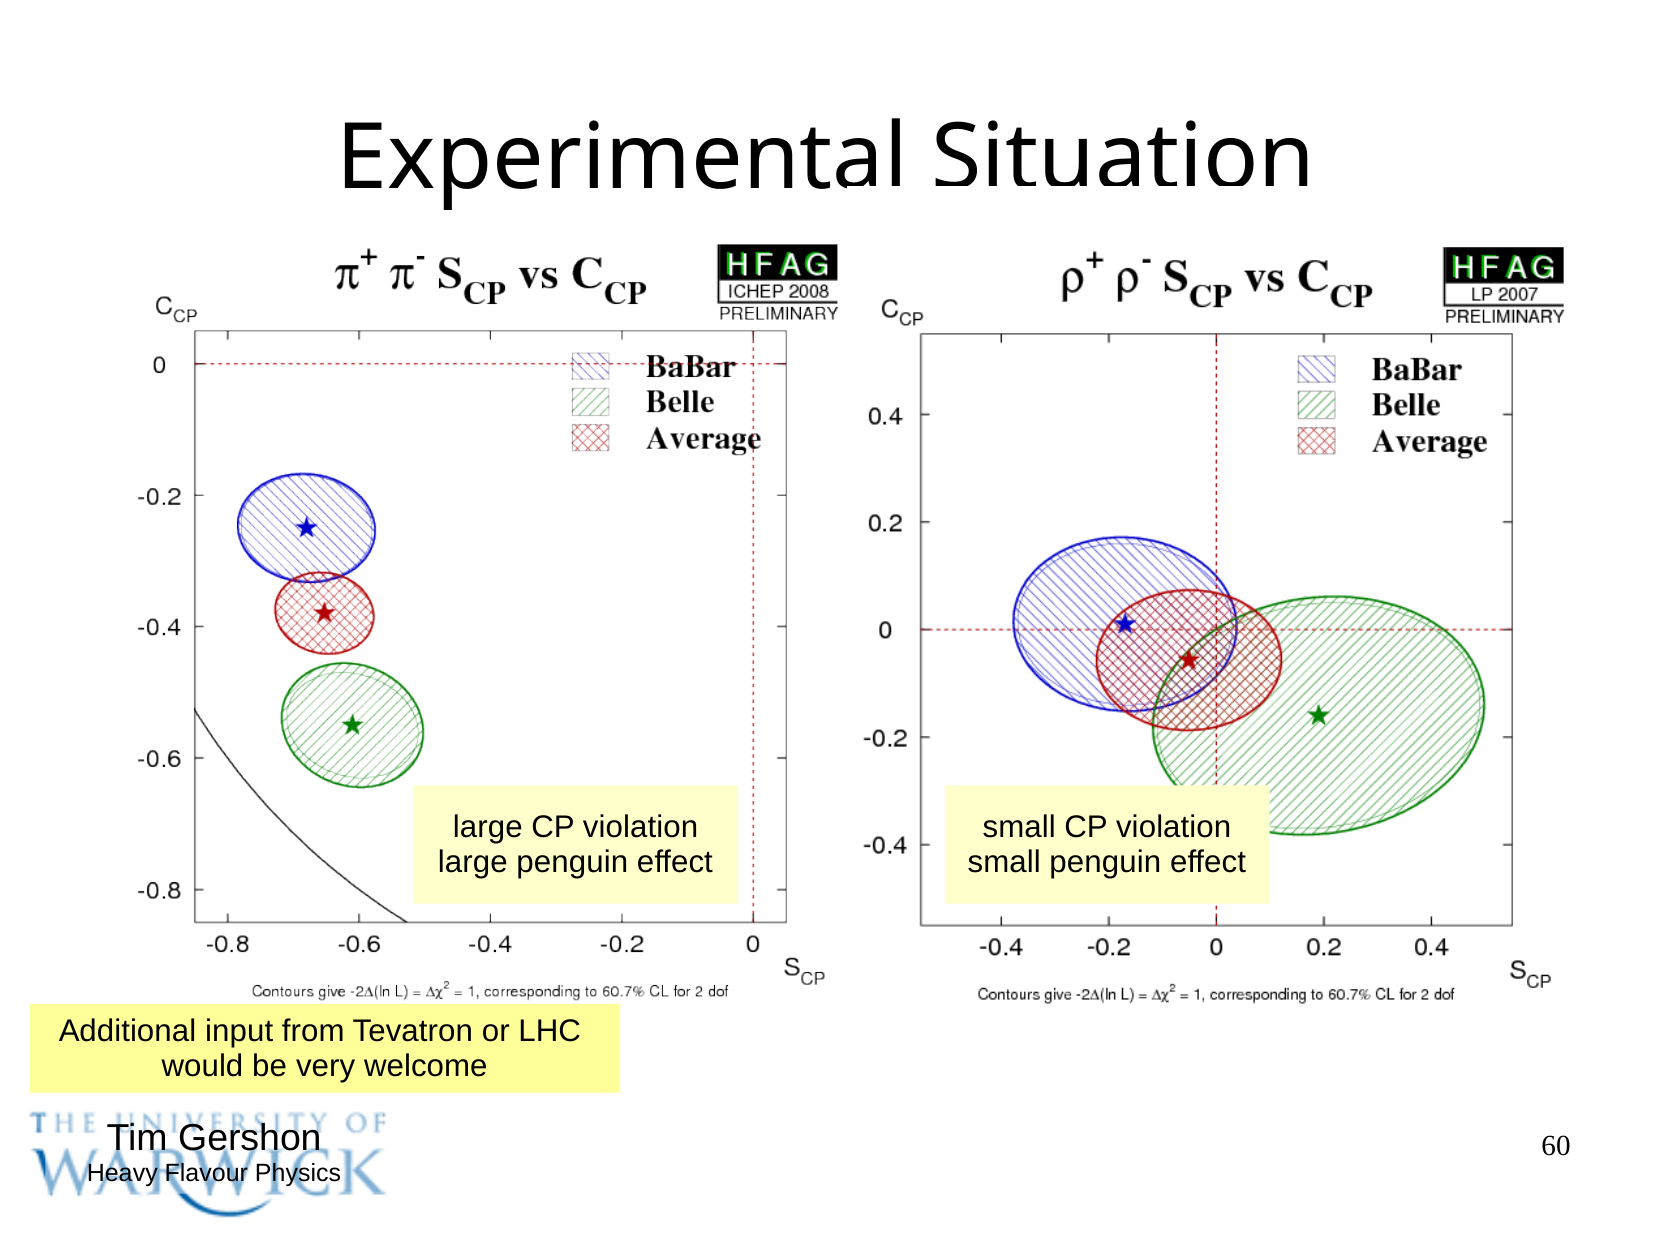

# Experimental Situation
large CP violation
large penguin effect
small CP violation
small penguin effect
Additional input from Tevatron or LHC
would be very welcome
Tim Gershon
Heavy Flavour Physics
60